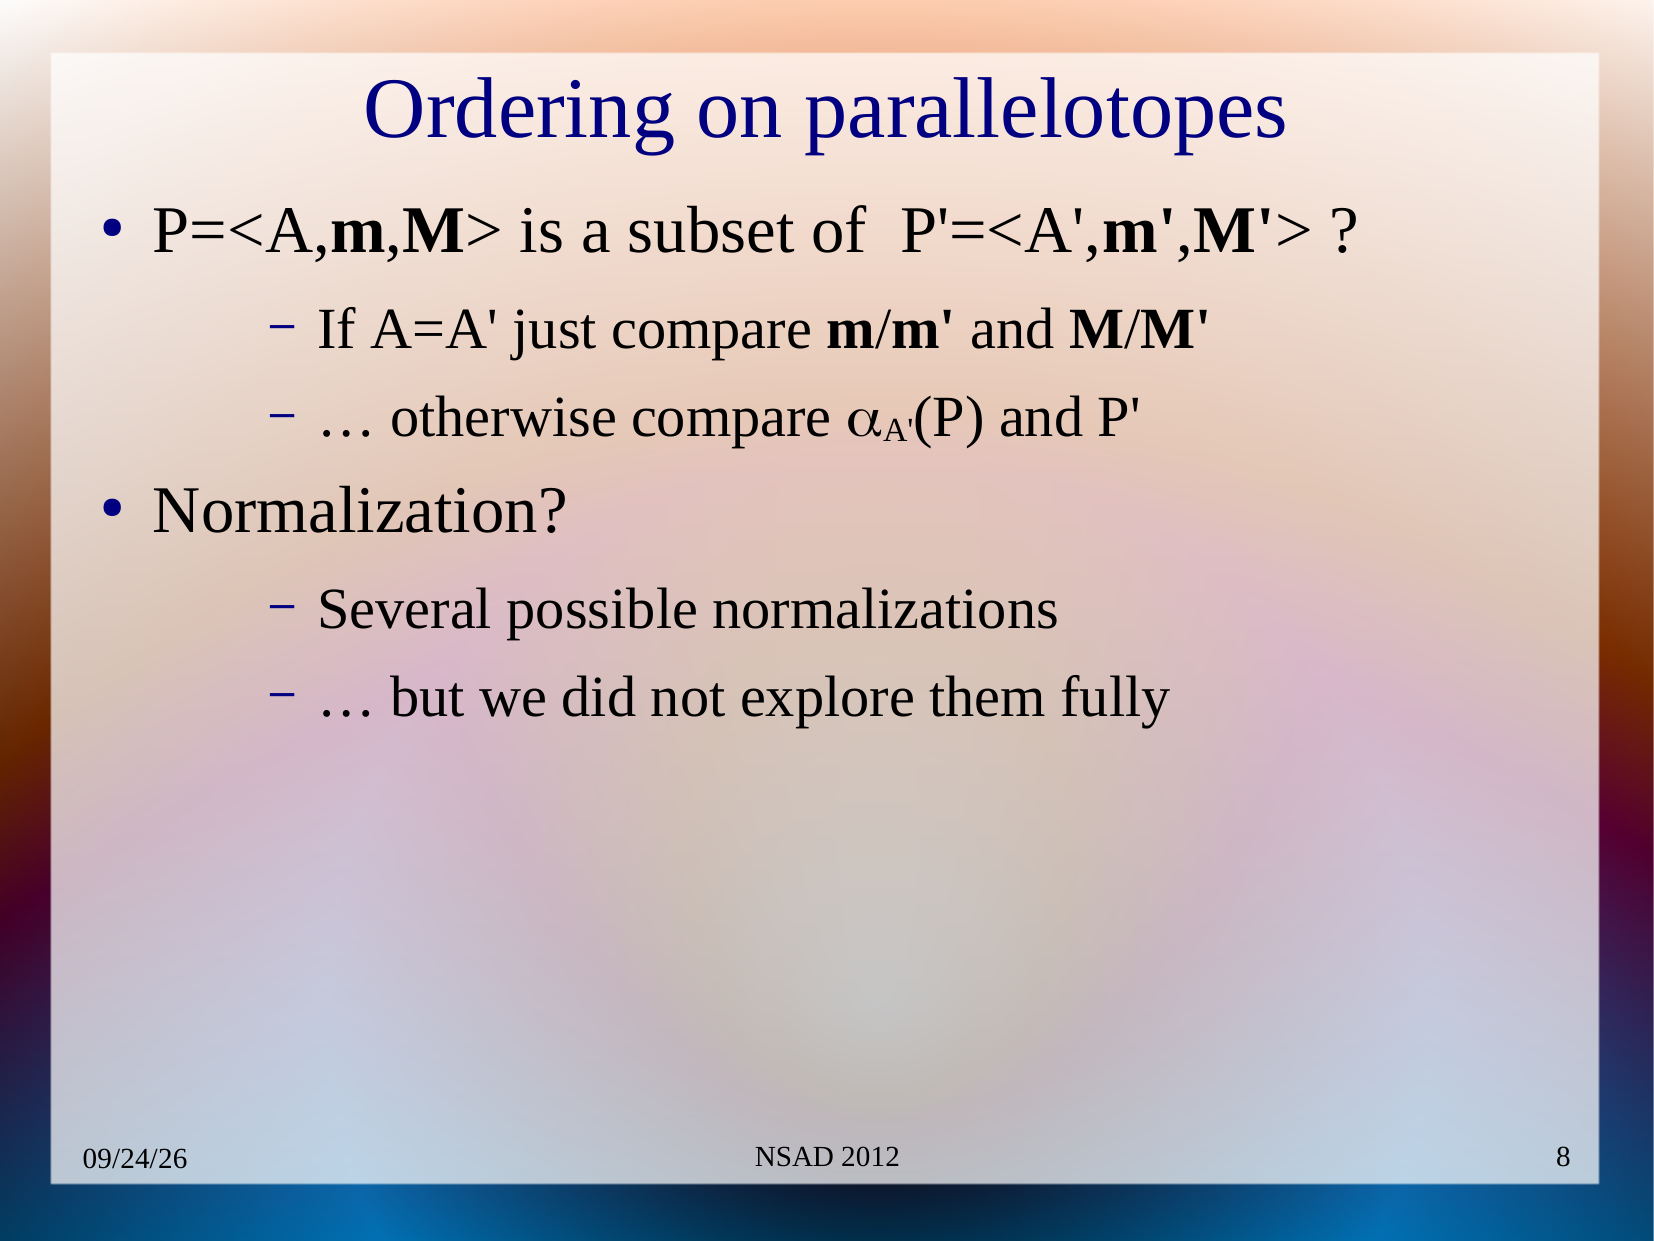

Ordering on parallelotopes
# P=<A,m,M> is a subset of P'=<A',m',M'> ?
If A=A' just compare m/m' and M/M'
… otherwise compare aA'(P) and P'
Normalization?
Several possible normalizations
… but we did not explore them fully
NSAD 2012
8